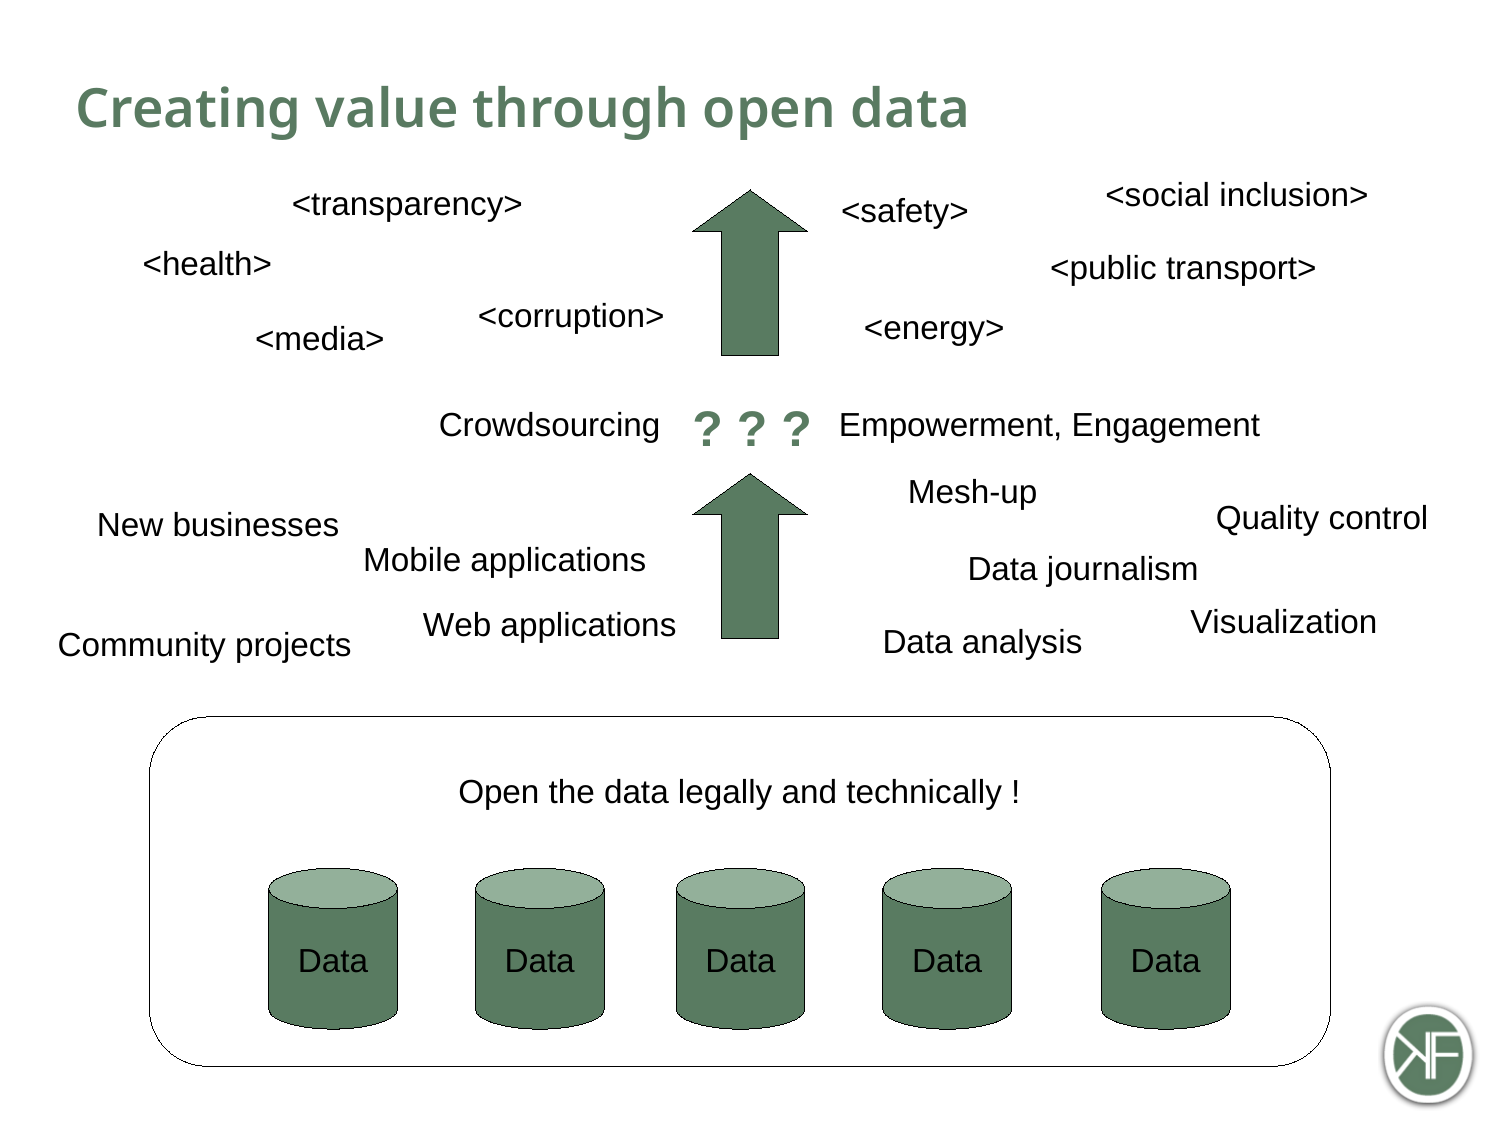

# Creating value through open data
<social inclusion>
<transparency>
<safety>
<health>
<public transport>
<corruption>
<energy>
<media>
? ? ?
Crowdsourcing
Empowerment, Engagement
Mesh-up
Quality control
New businesses
Mobile applications
Data journalism
Visualization
Web applications
Data analysis
Community projects
Open the data legally and technically !
Data
Data
Data
Data
Data